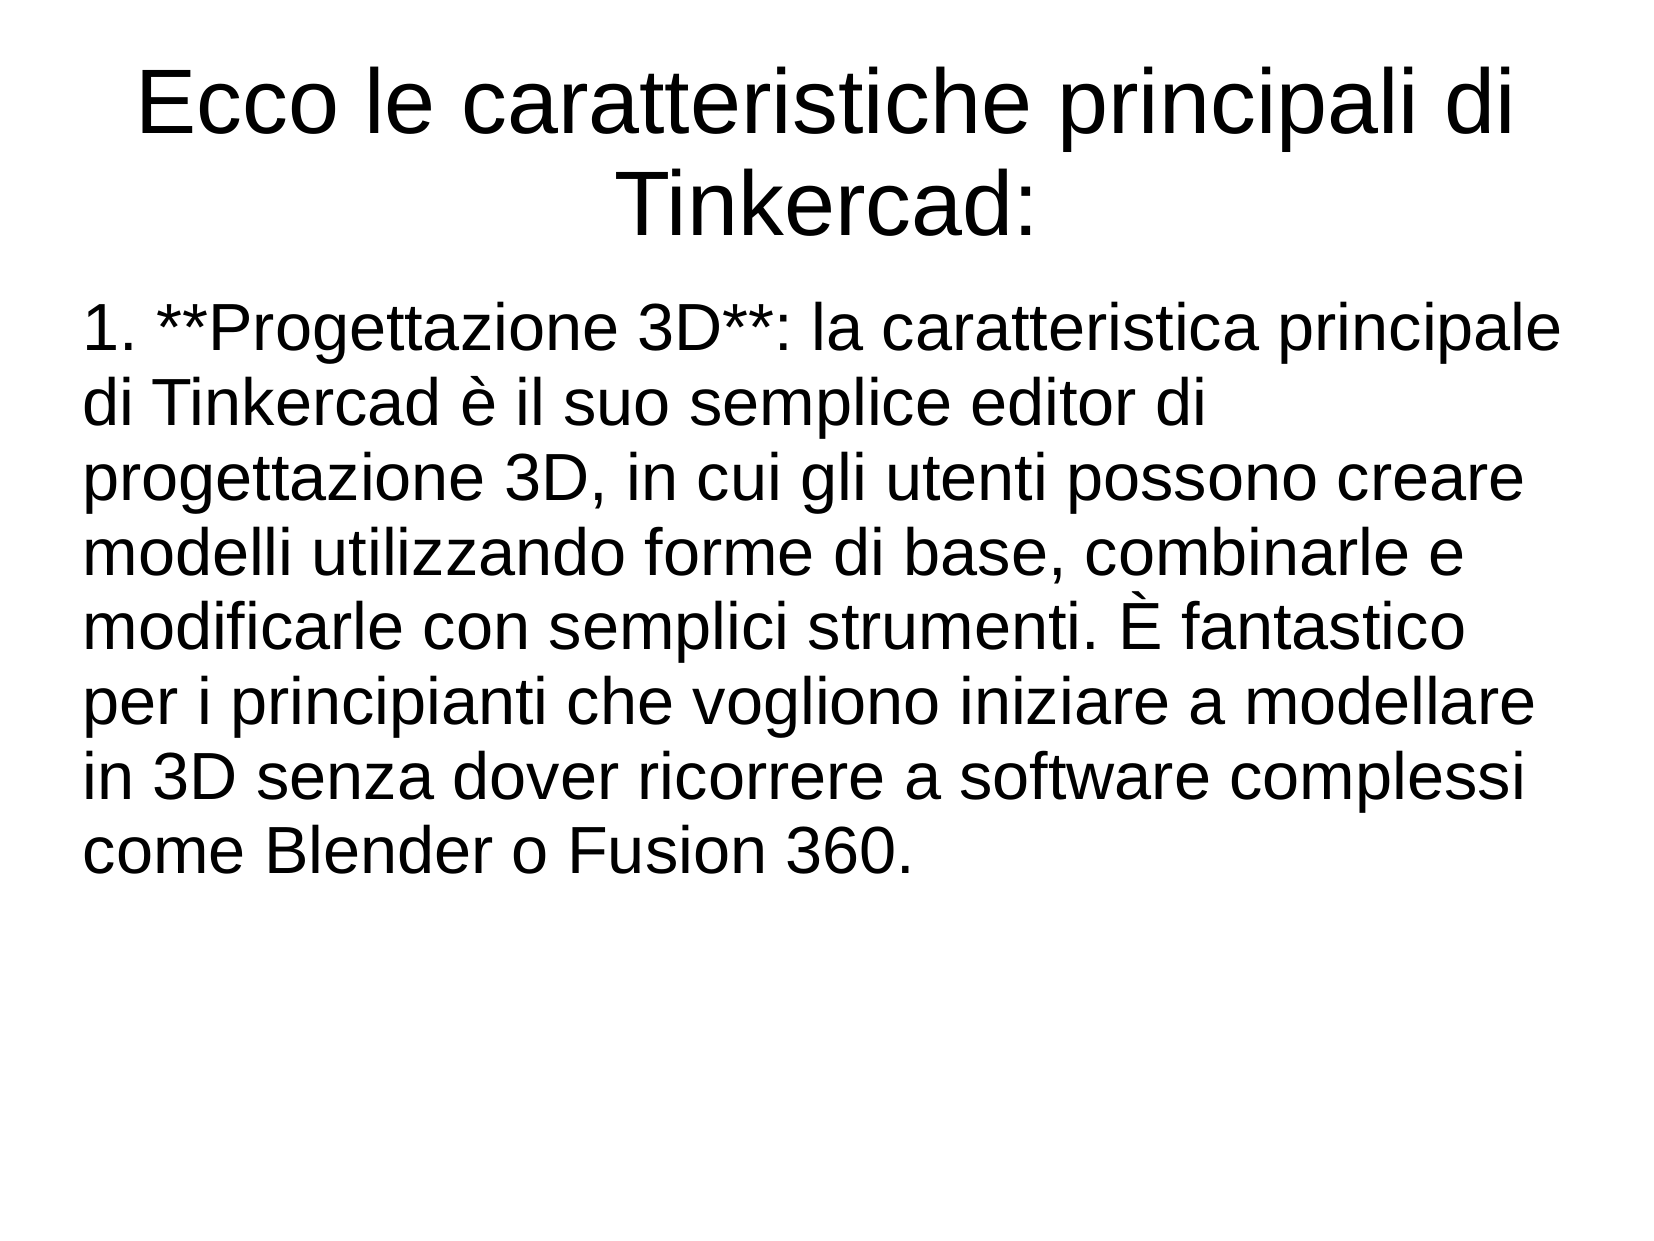

# Ecco le caratteristiche principali di Tinkercad:
1. **Progettazione 3D**: la caratteristica principale di Tinkercad è il suo semplice editor di progettazione 3D, in cui gli utenti possono creare modelli utilizzando forme di base, combinarle e modificarle con semplici strumenti. È fantastico per i principianti che vogliono iniziare a modellare in 3D senza dover ricorrere a software complessi come Blender o Fusion 360.